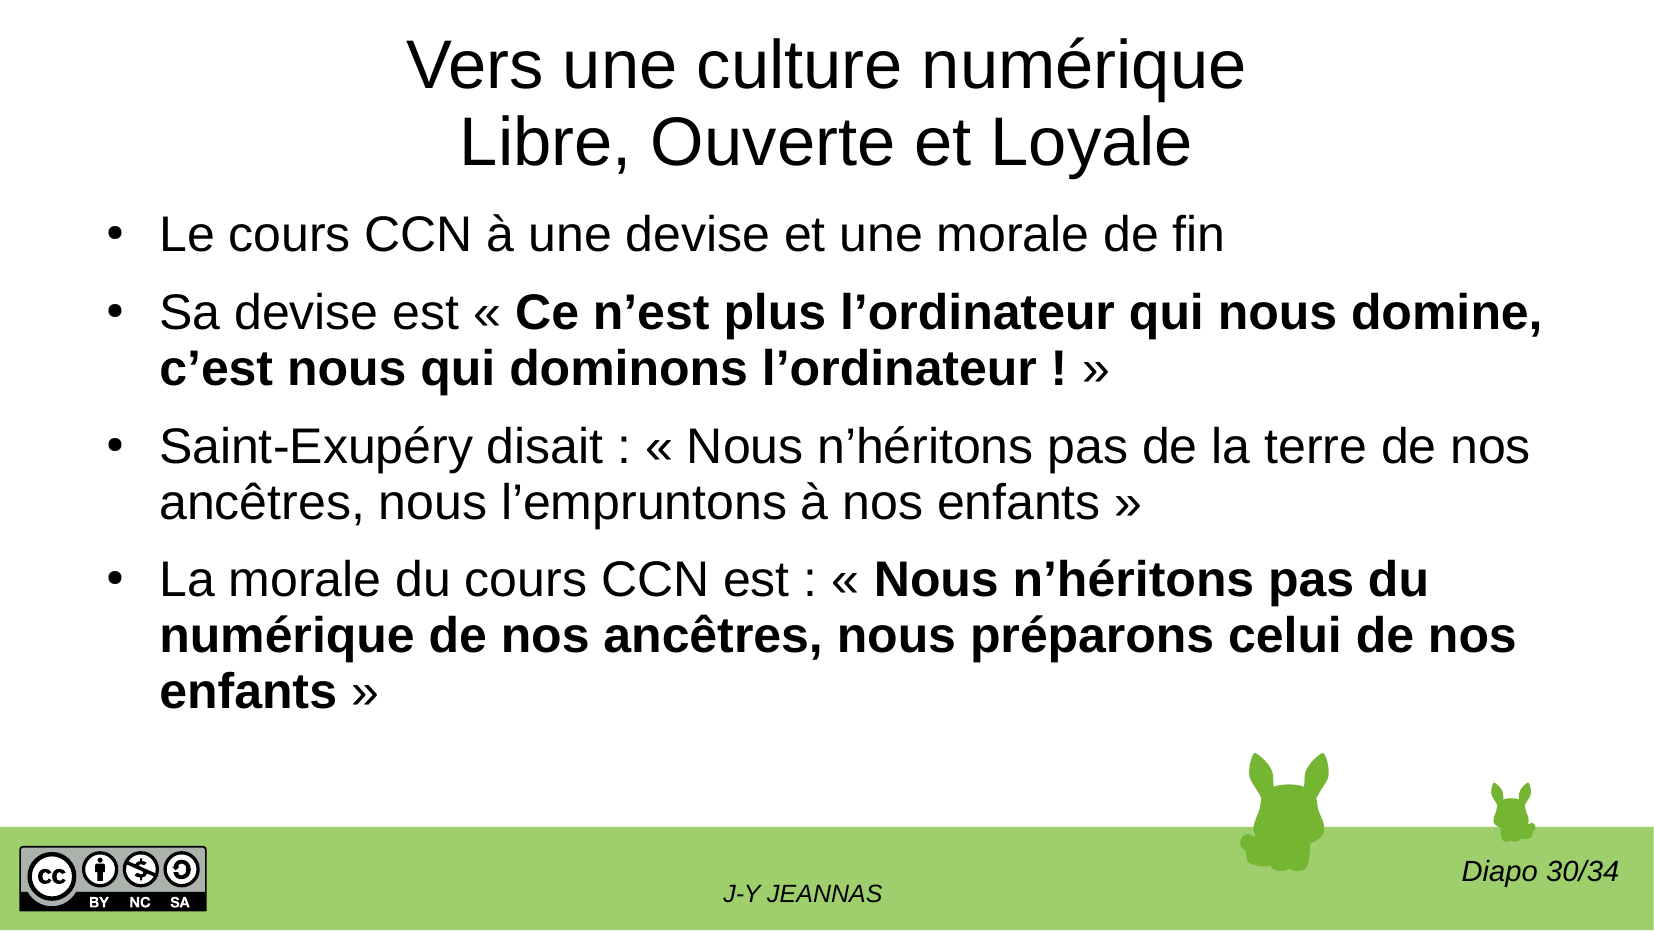

# Vers une culture numérique Libre, Ouverte et Loyale
Le cours CCN à une devise et une morale de fin
Sa devise est « Ce n’est plus l’ordinateur qui nous domine, c’est nous qui dominons l’ordinateur ! »
Saint-Exupéry disait : « Nous n’héritons pas de la terre de nos ancêtres, nous l’empruntons à nos enfants »
La morale du cours CCN est : « Nous n’héritons pas du numérique de nos ancêtres, nous préparons celui de nos enfants »